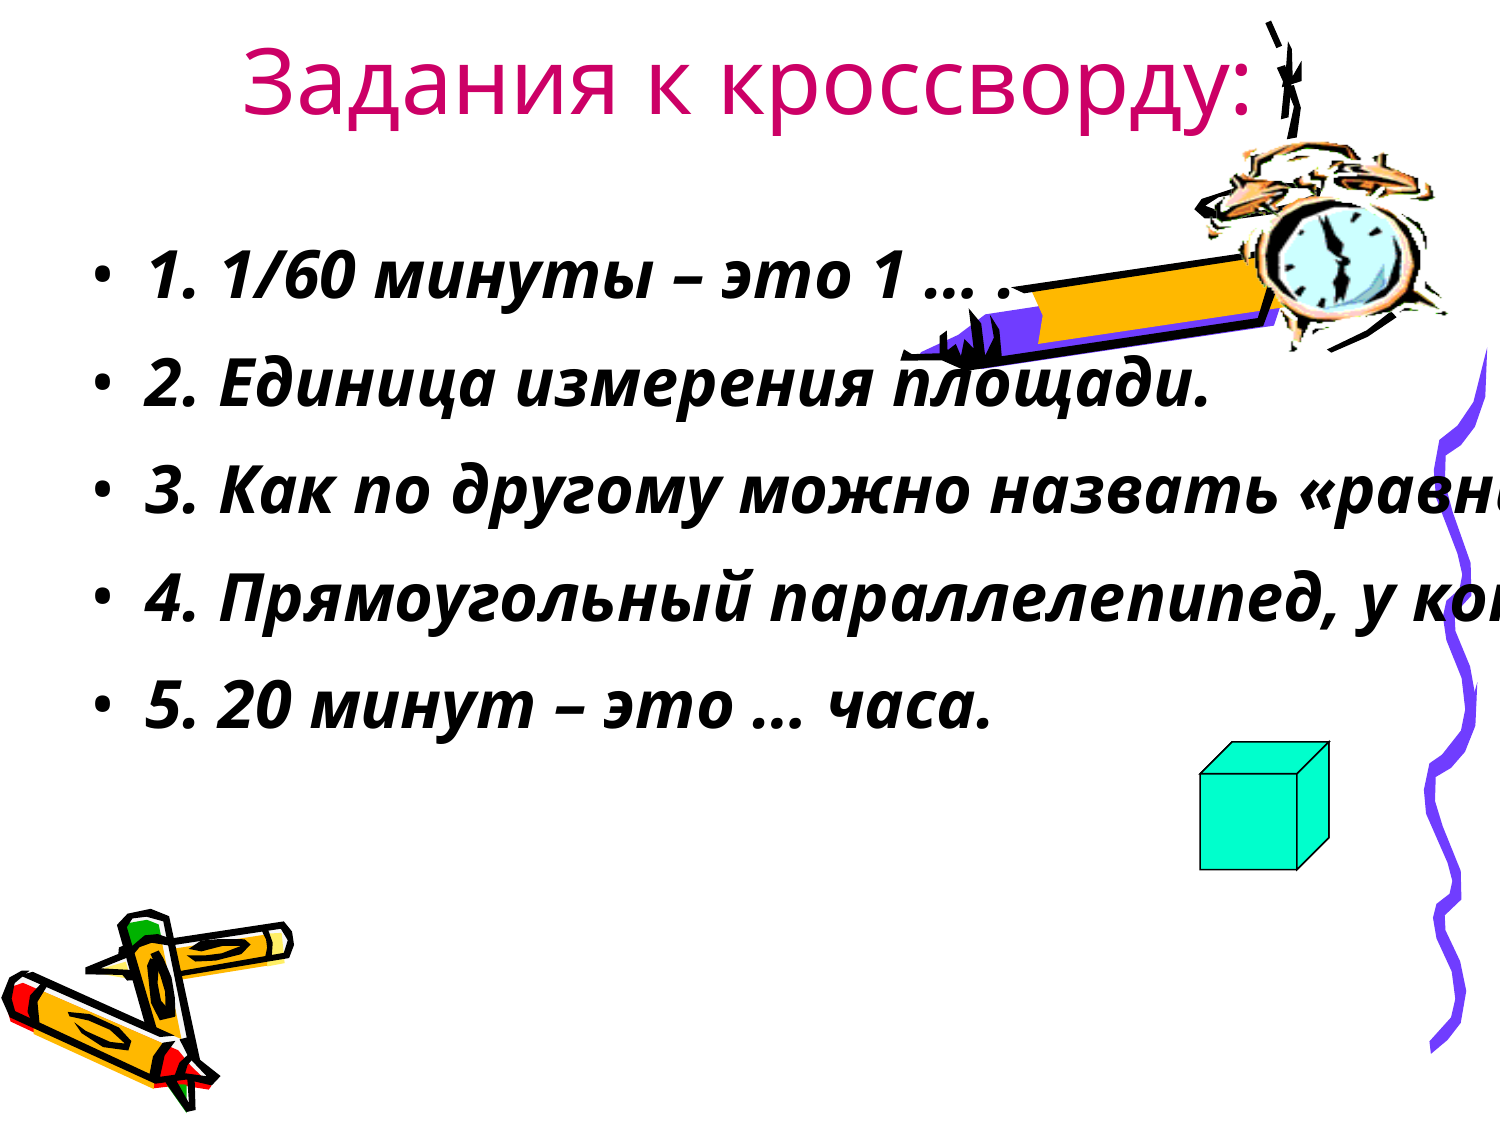

Задания к кроссворду:
1. 1/60 минуты – это 1 … .
2. Единица измерения площади.
3. Как по другому можно назвать «равные части»?
4. Прямоугольный параллелепипед, у которого все измерения равны.
5. 20 минут – это … часа.